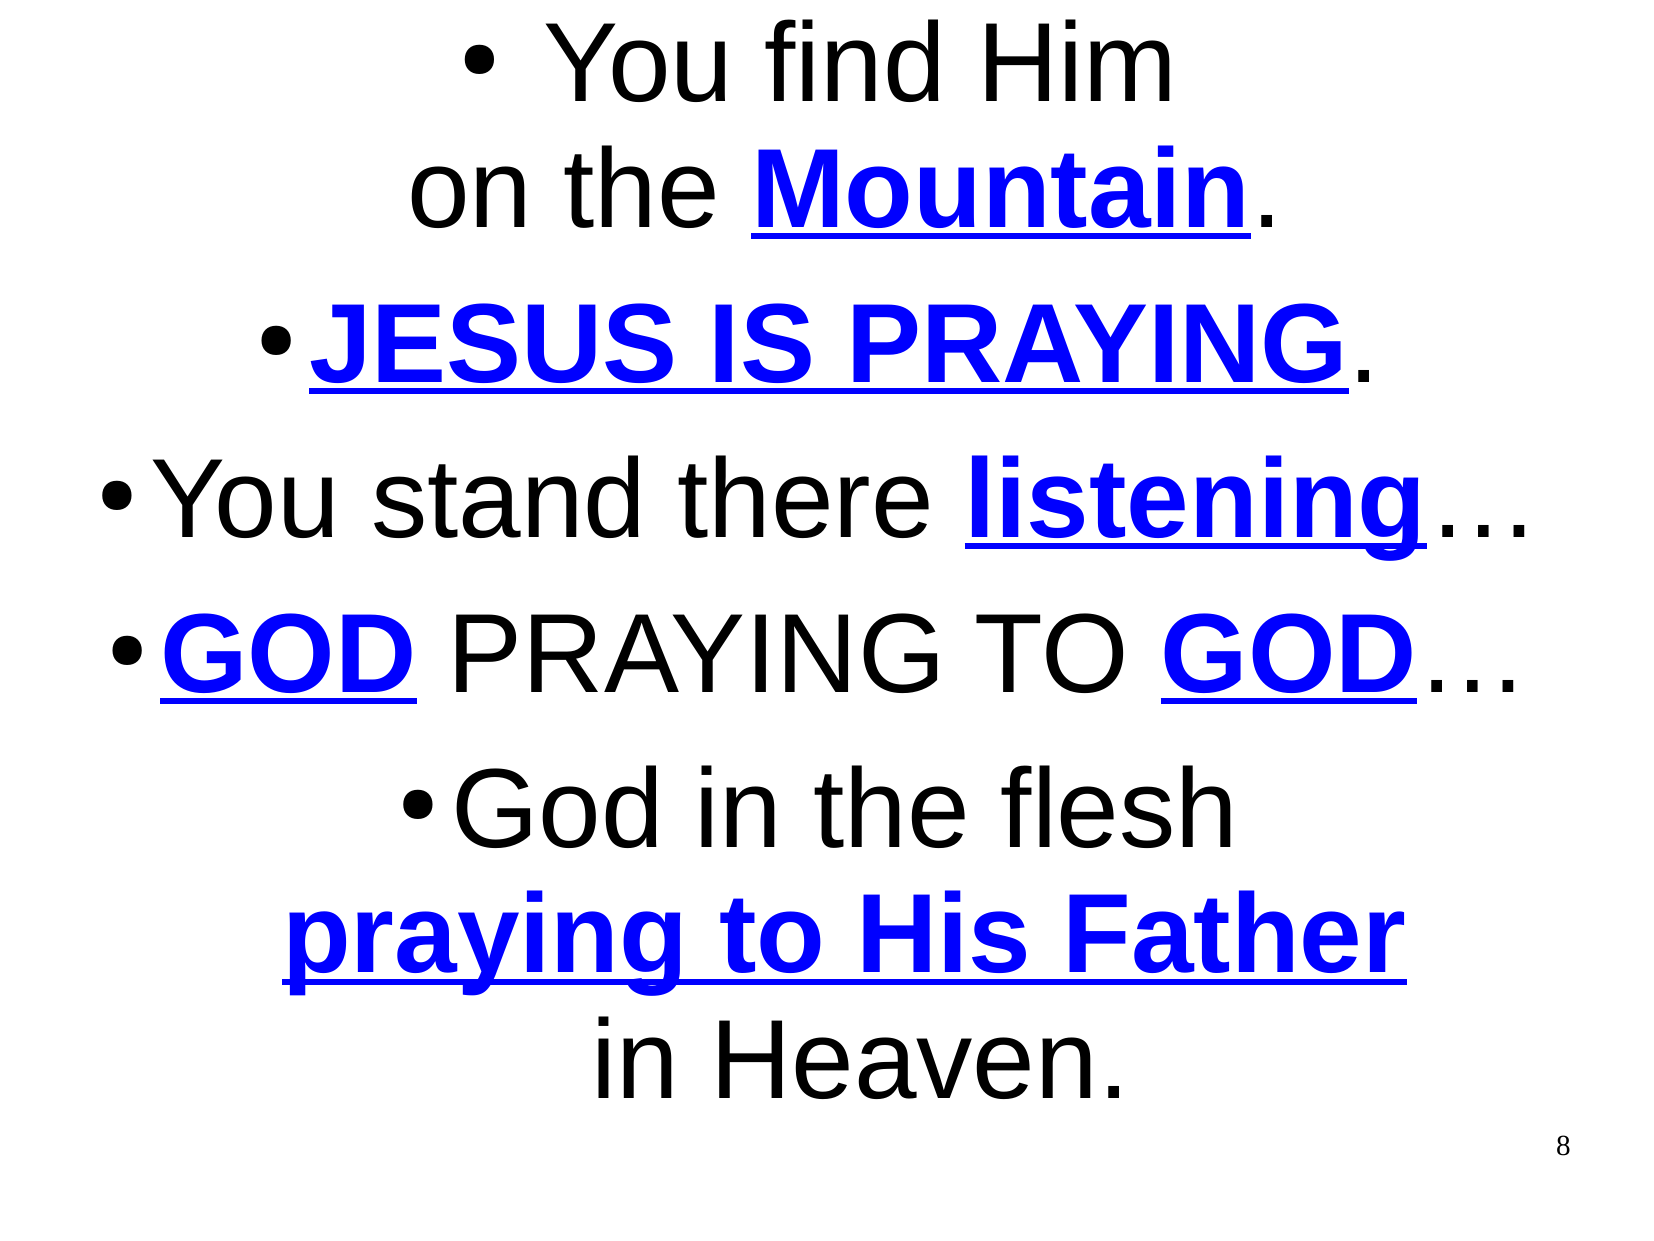

# You find Him on the Mountain.
JESUS IS PRAYING.
You stand there listening…
GOD PRAYING TO GOD…
God in the flesh
praying to His Father
in Heaven.
8